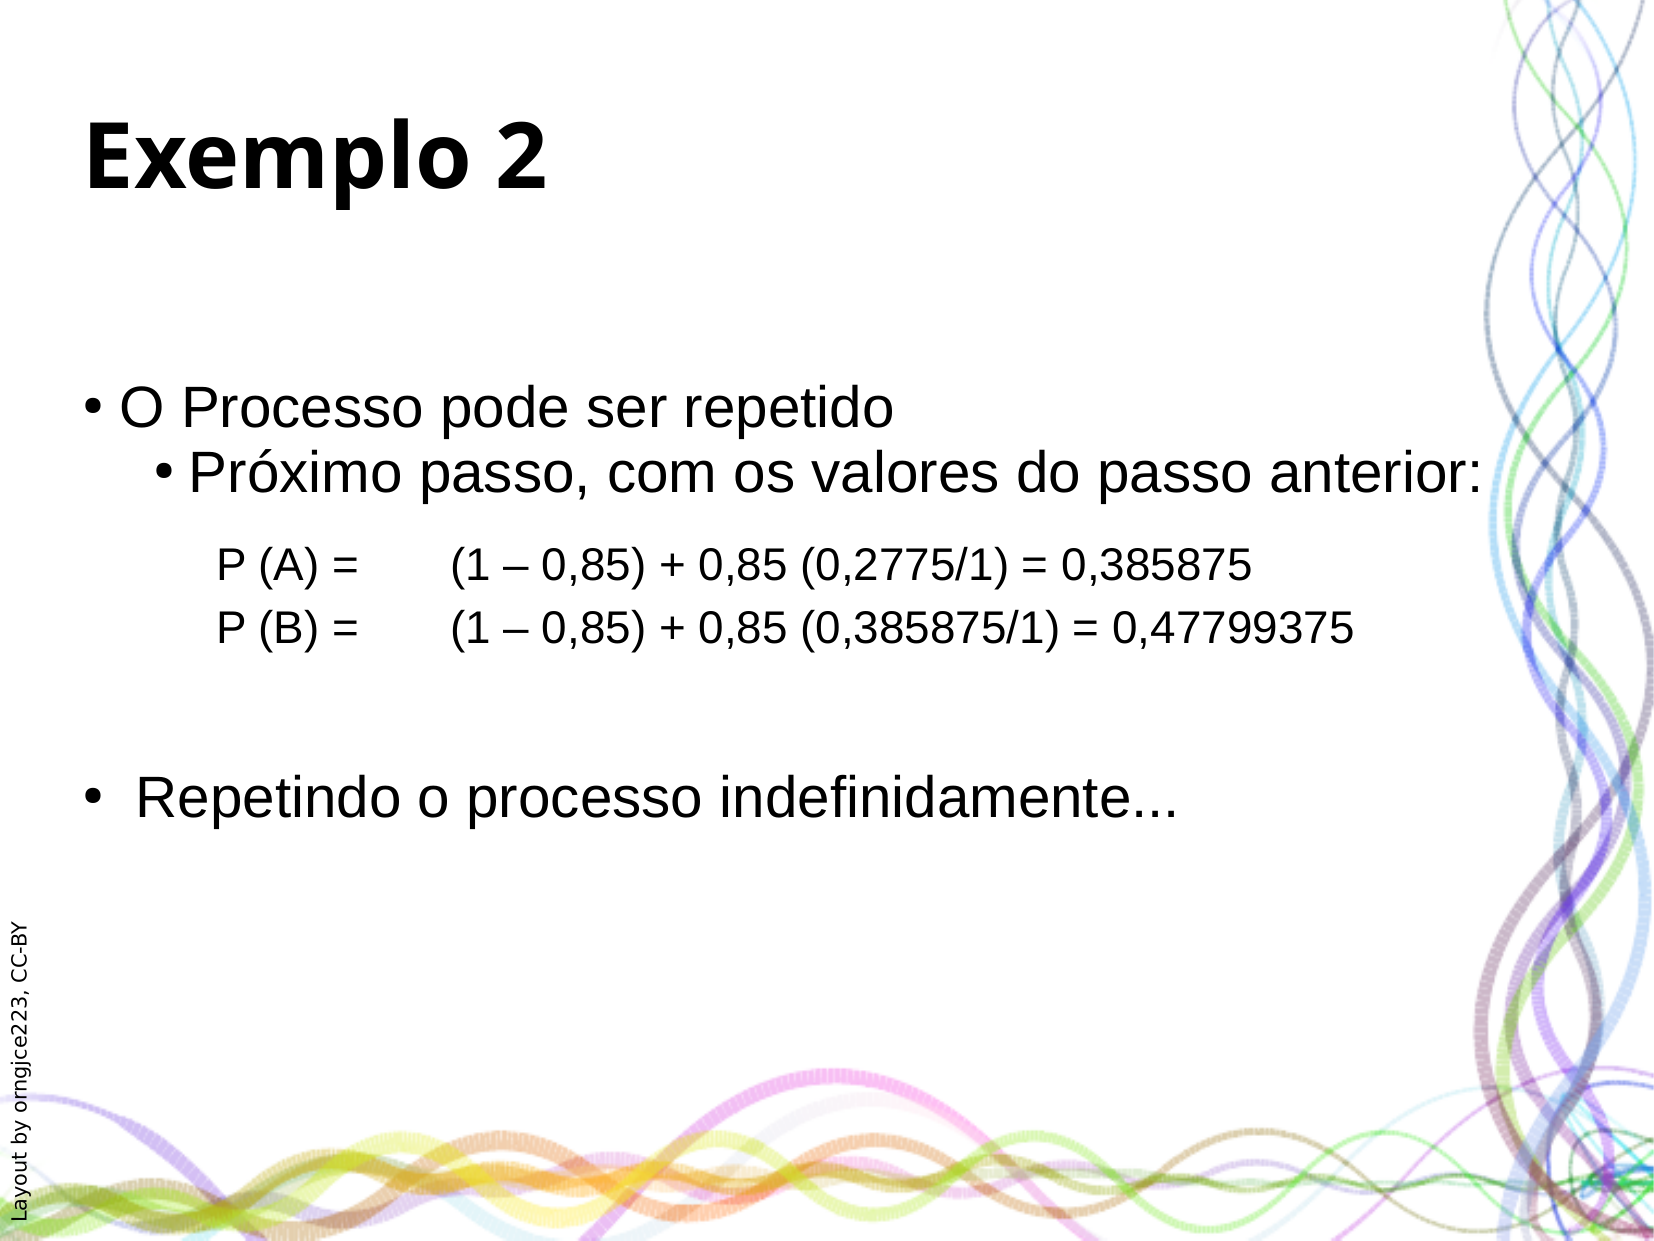

# Exemplo 2
 O Processo pode ser repetido
Próximo passo, com os valores do passo anterior:
 Repetindo o processo indefinidamente...
| P (A) = | (1 – 0,85) + 0,85 (0,2775/1) = 0,385875 |
| --- | --- |
| P (B) = | (1 – 0,85) + 0,85 (0,385875/1) = 0,47799375 |